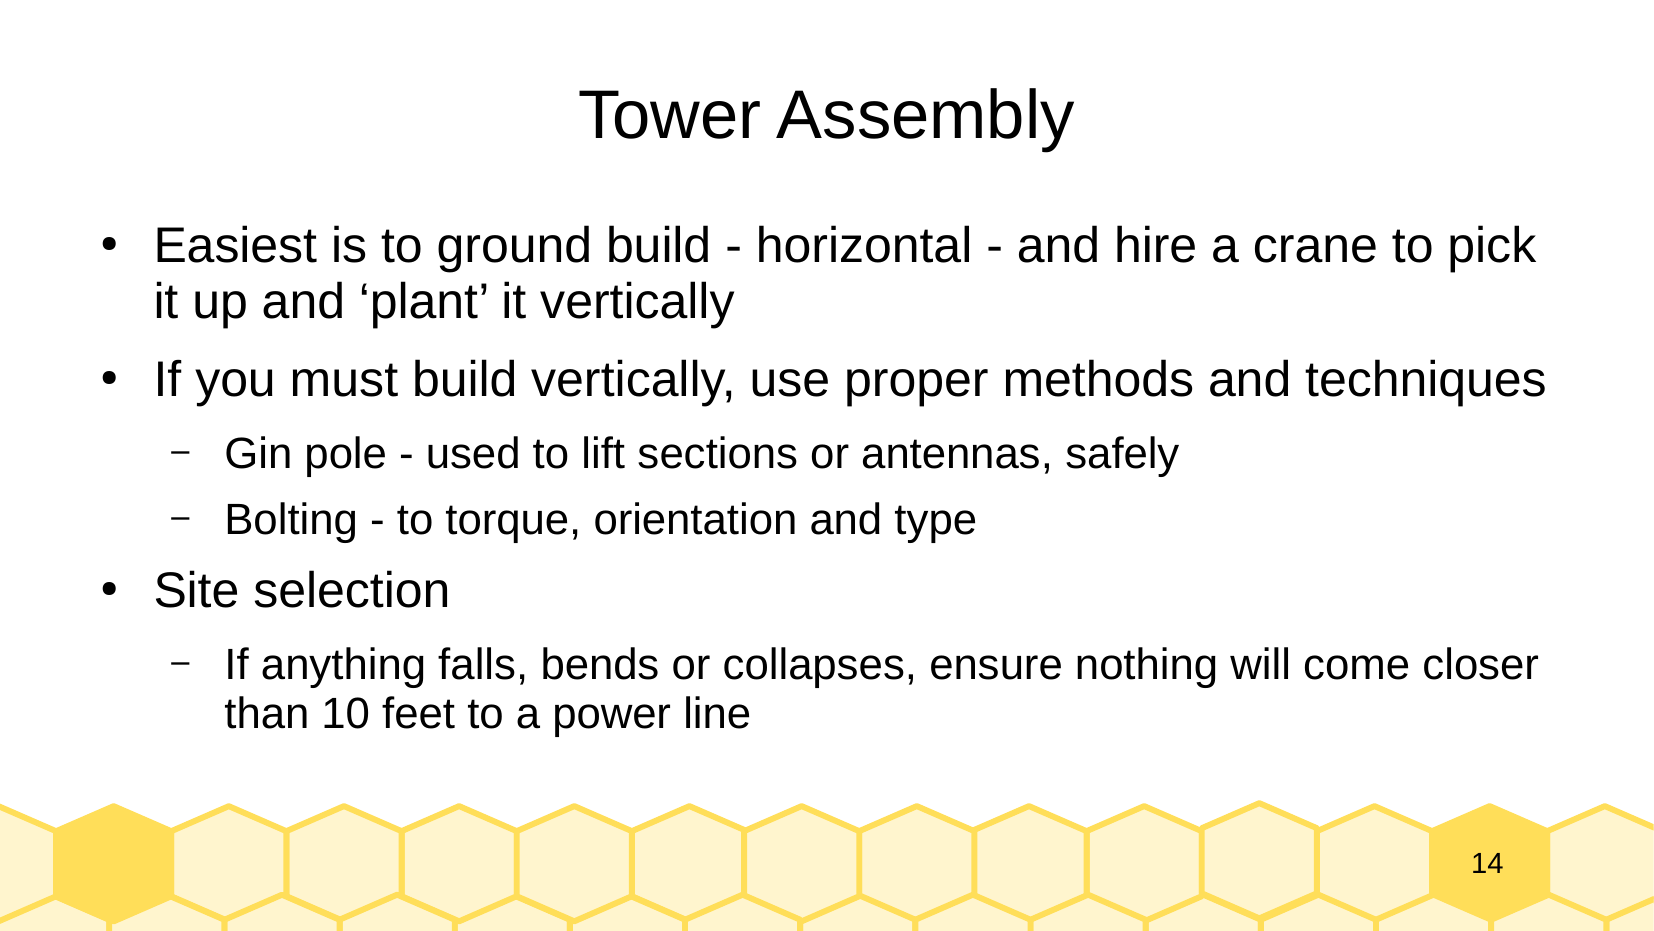

# Tower Assembly
Easiest is to ground build - horizontal - and hire a crane to pick it up and ‘plant’ it vertically
If you must build vertically, use proper methods and techniques
Gin pole - used to lift sections or antennas, safely
Bolting - to torque, orientation and type
Site selection
If anything falls, bends or collapses, ensure nothing will come closer than 10 feet to a power line